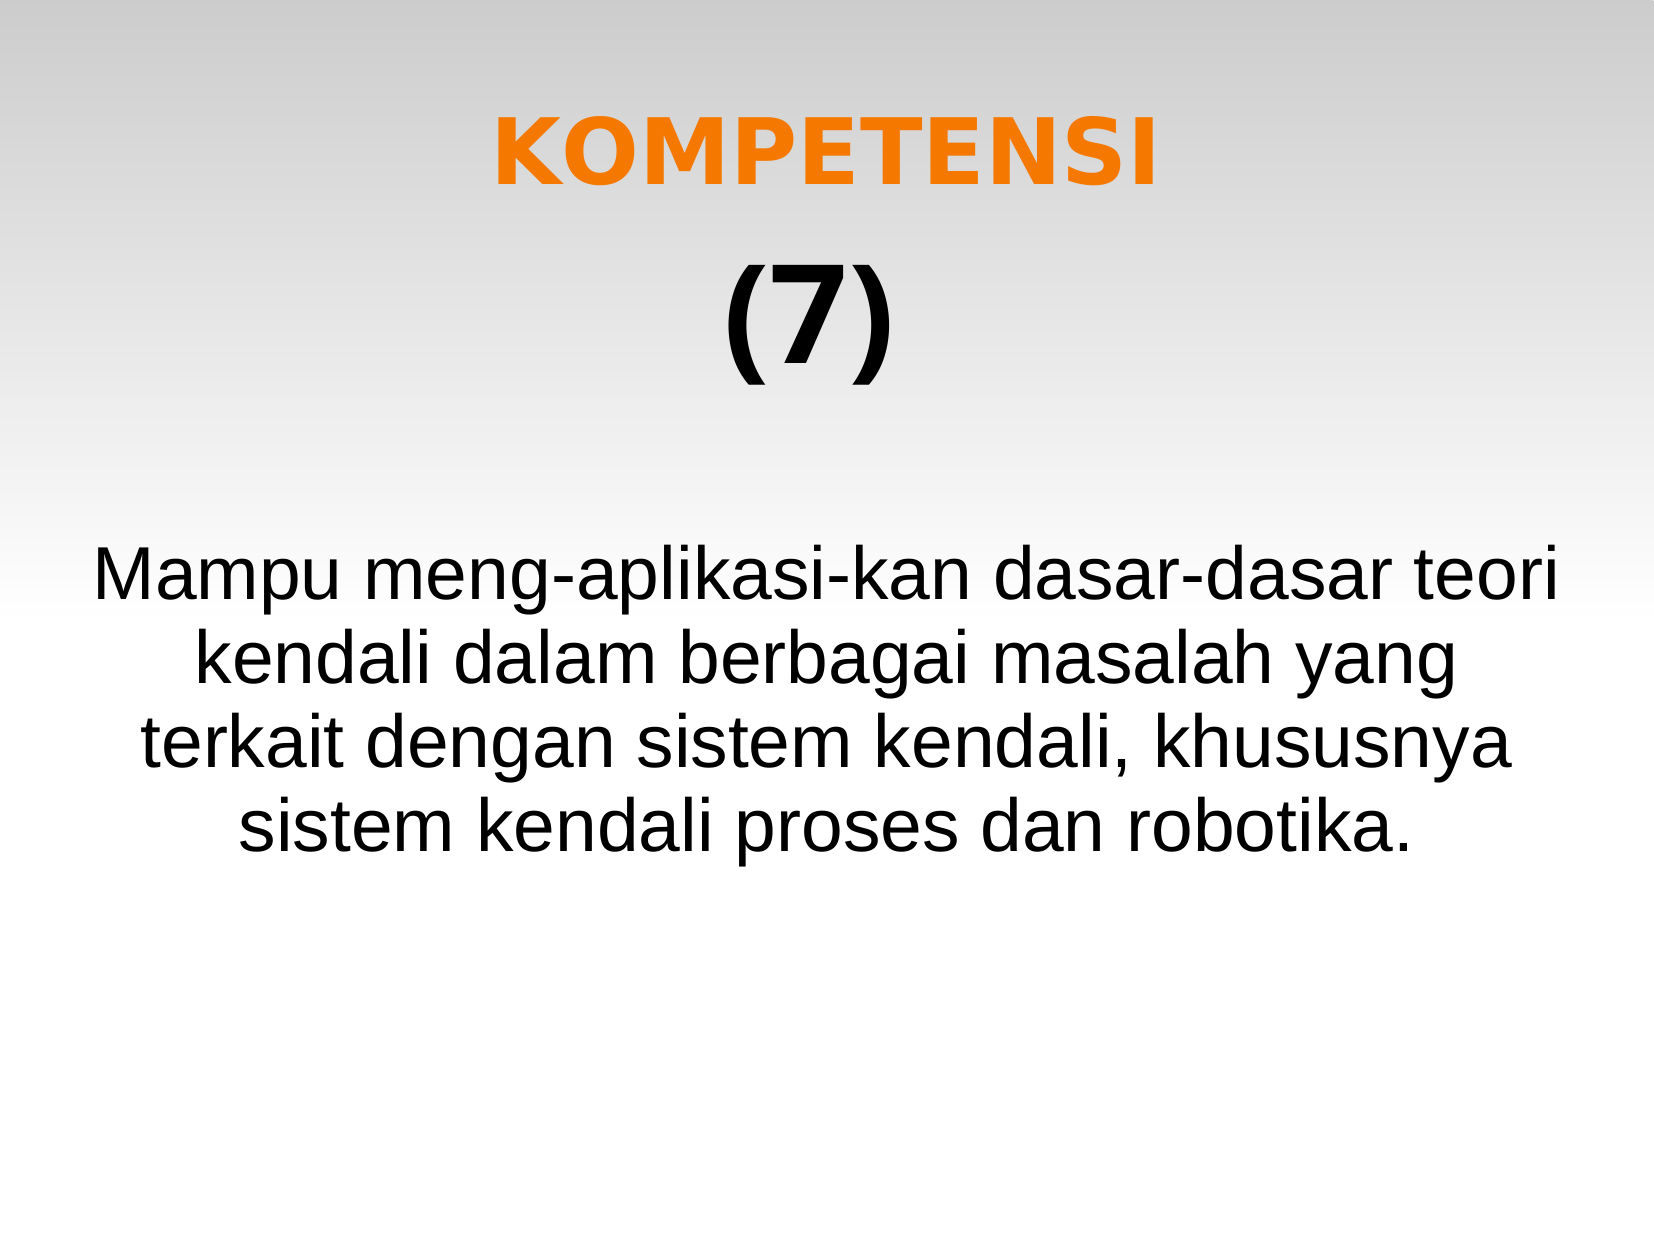

# KOMPETENSI
(7)
Mampu meng-aplikasi-kan dasar-dasar teori kendali dalam berbagai masalah yang terkait dengan sistem kendali, khususnya sistem kendali proses dan robotika.